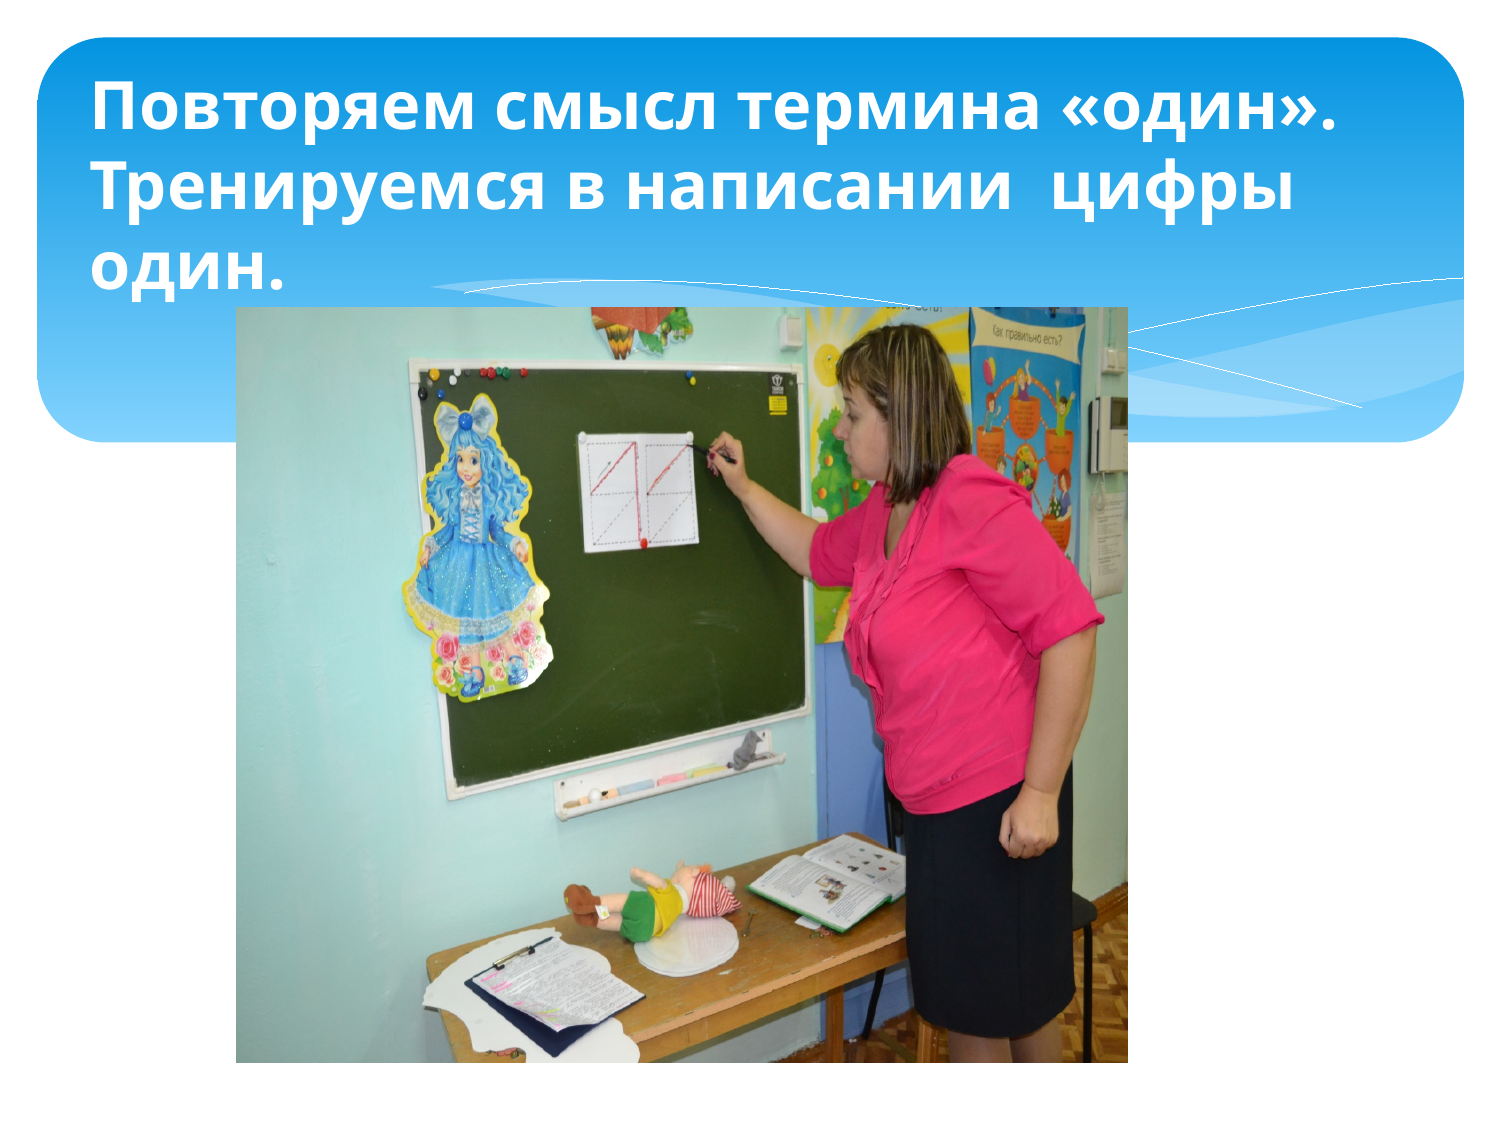

# Повторяем смысл термина «один». Тренируемся в написании цифры один.